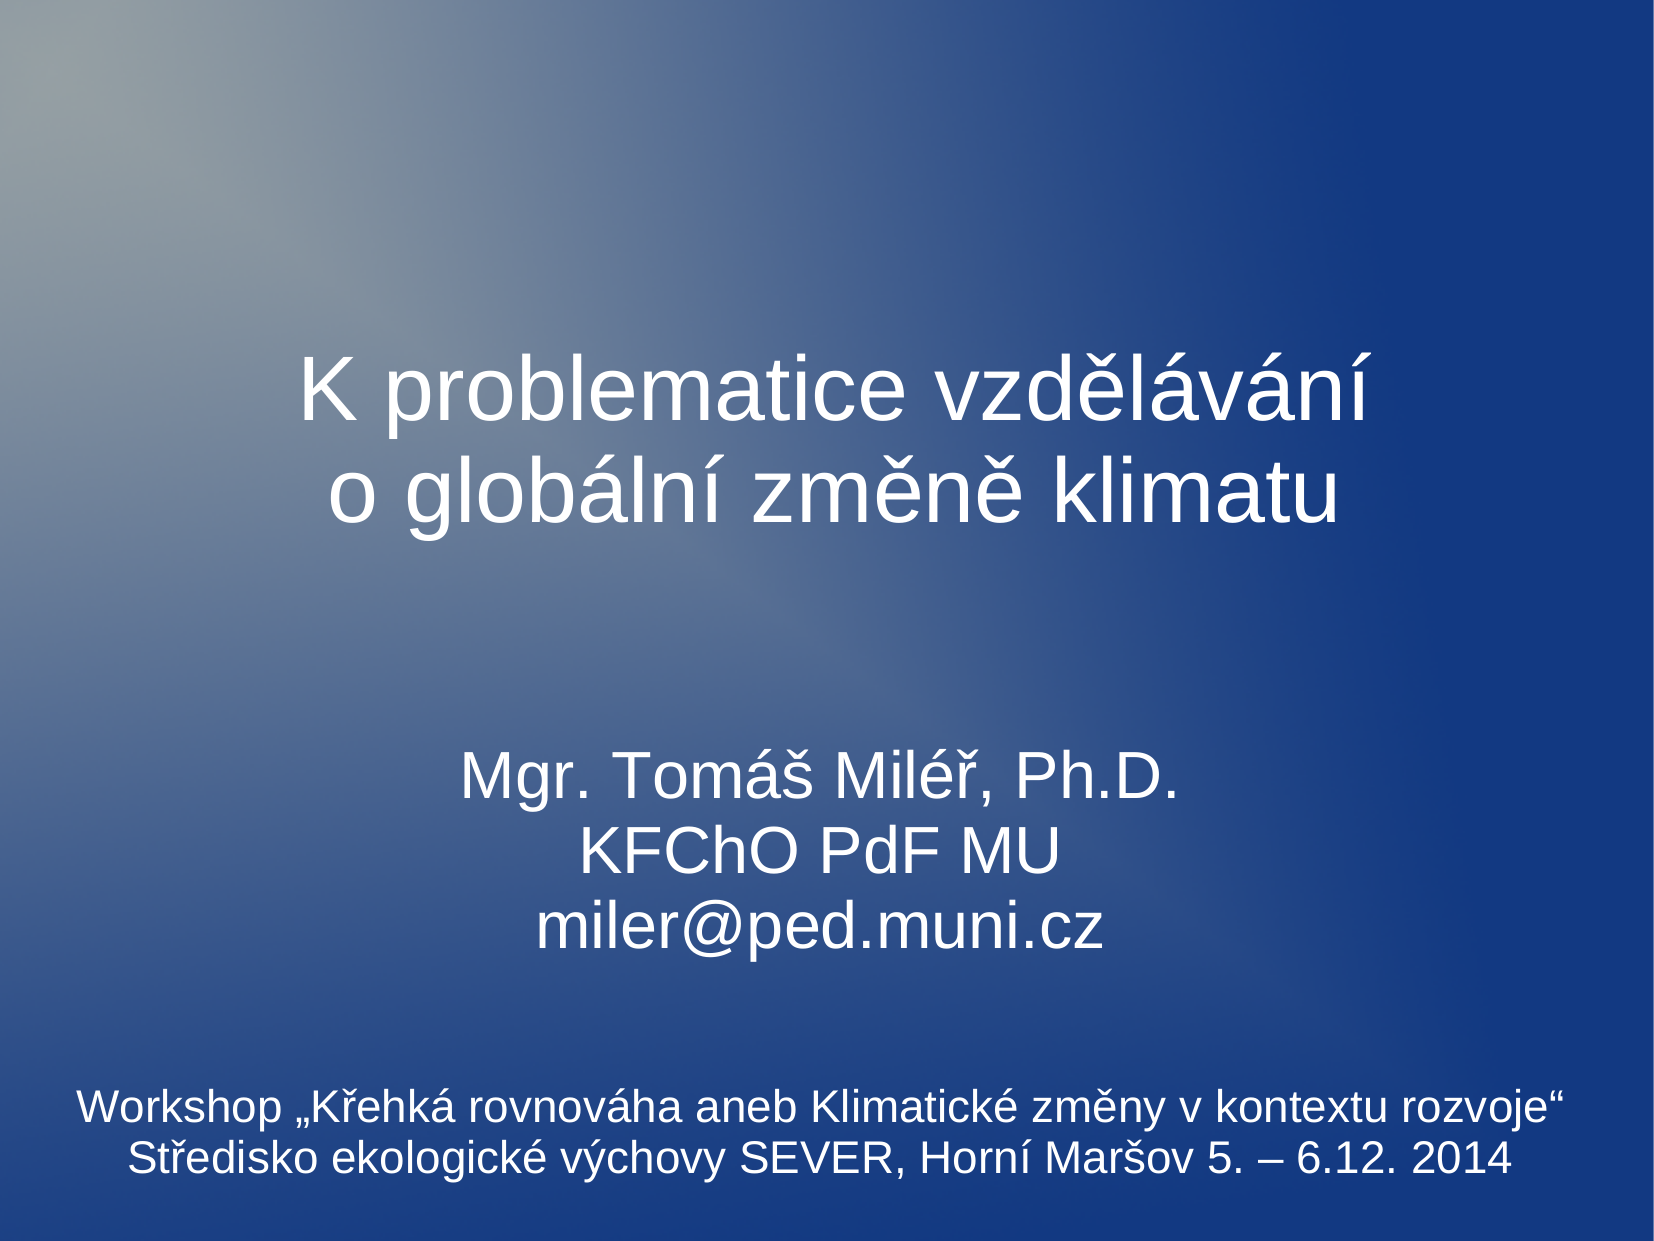

# K problematice vzdělávání o globální změně klimatu
Mgr. Tomáš Miléř, Ph.D.
KFChO PdF MU
miler@ped.muni.cz
Workshop „Křehká rovnováha aneb Klimatické změny v kontextu rozvoje“
Středisko ekologické výchovy SEVER, Horní Maršov 5. – 6.12. 2014